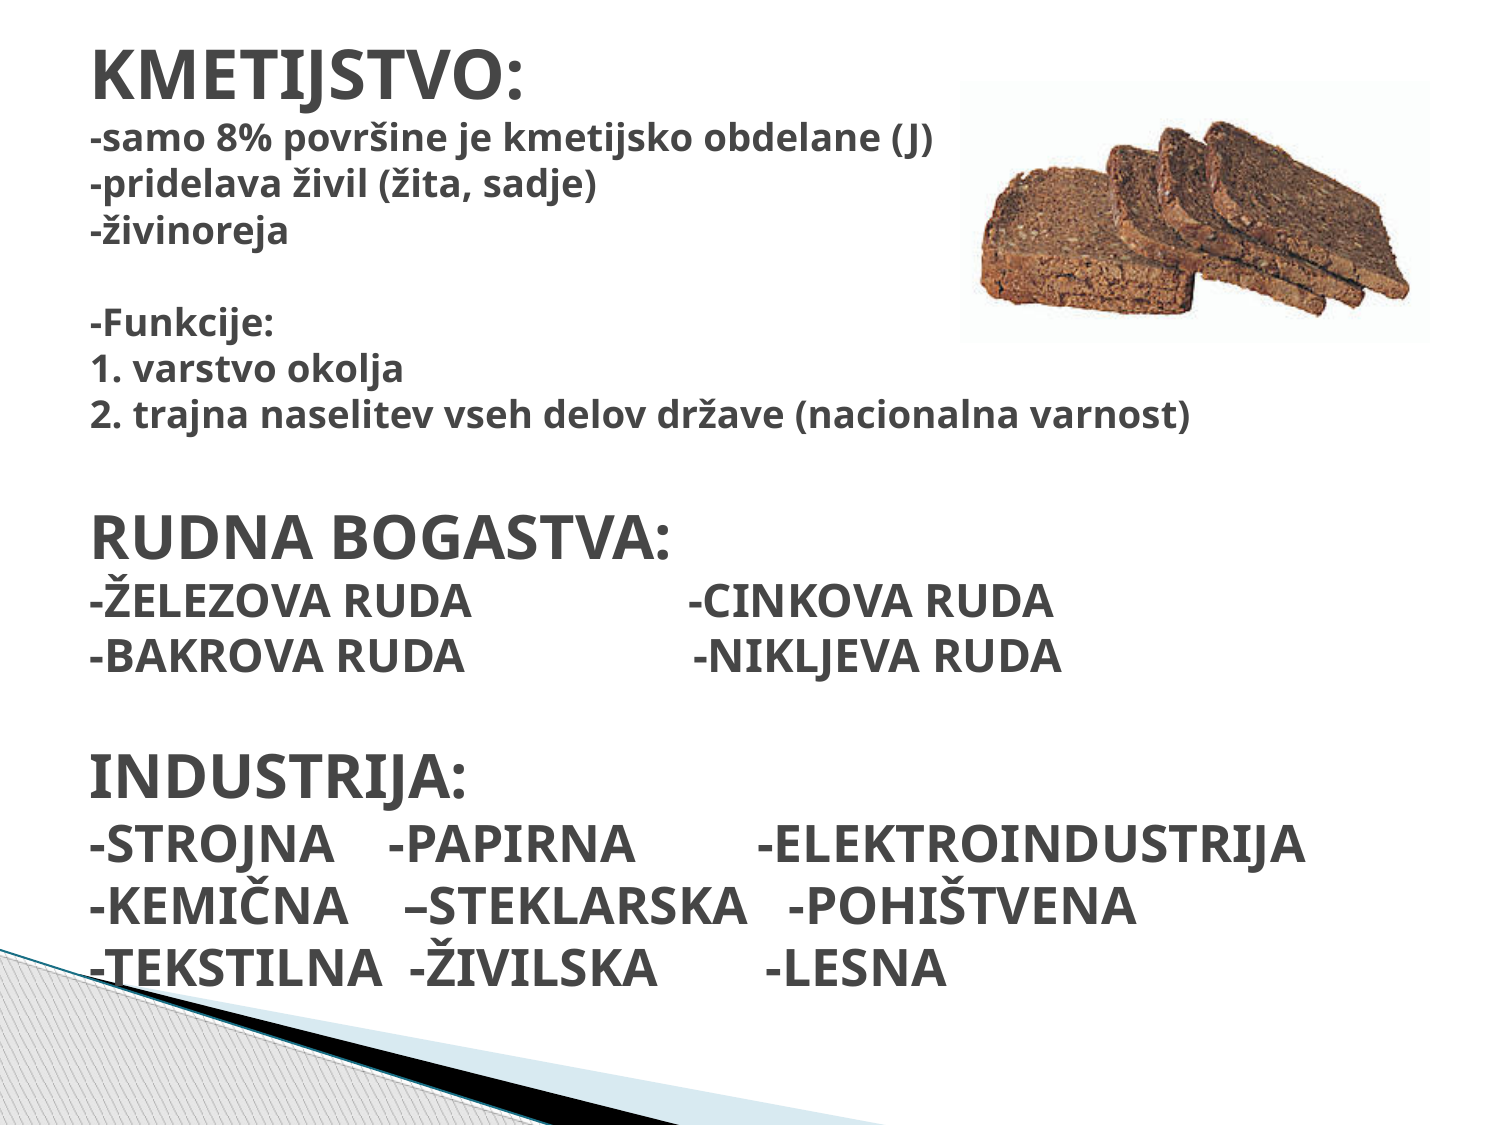

# KMETIJSTVO: -samo 8% površine je kmetijsko obdelane (J) -pridelava živil (žita, sadje) -živinoreja -Funkcije: 1. varstvo okolja 2. trajna naselitev vseh delov države (nacionalna varnost) RUDNA BOGASTVA: -ŽELEZOVA RUDA -CINKOVA RUDA -BAKROVA RUDA -NIKLJEVA RUDA INDUSTRIJA: -STROJNA -PAPIRNA -ELEKTROINDUSTRIJA -KEMIČNA –STEKLARSKA -POHIŠTVENA -TEKSTILNA -ŽIVILSKA -LESNA